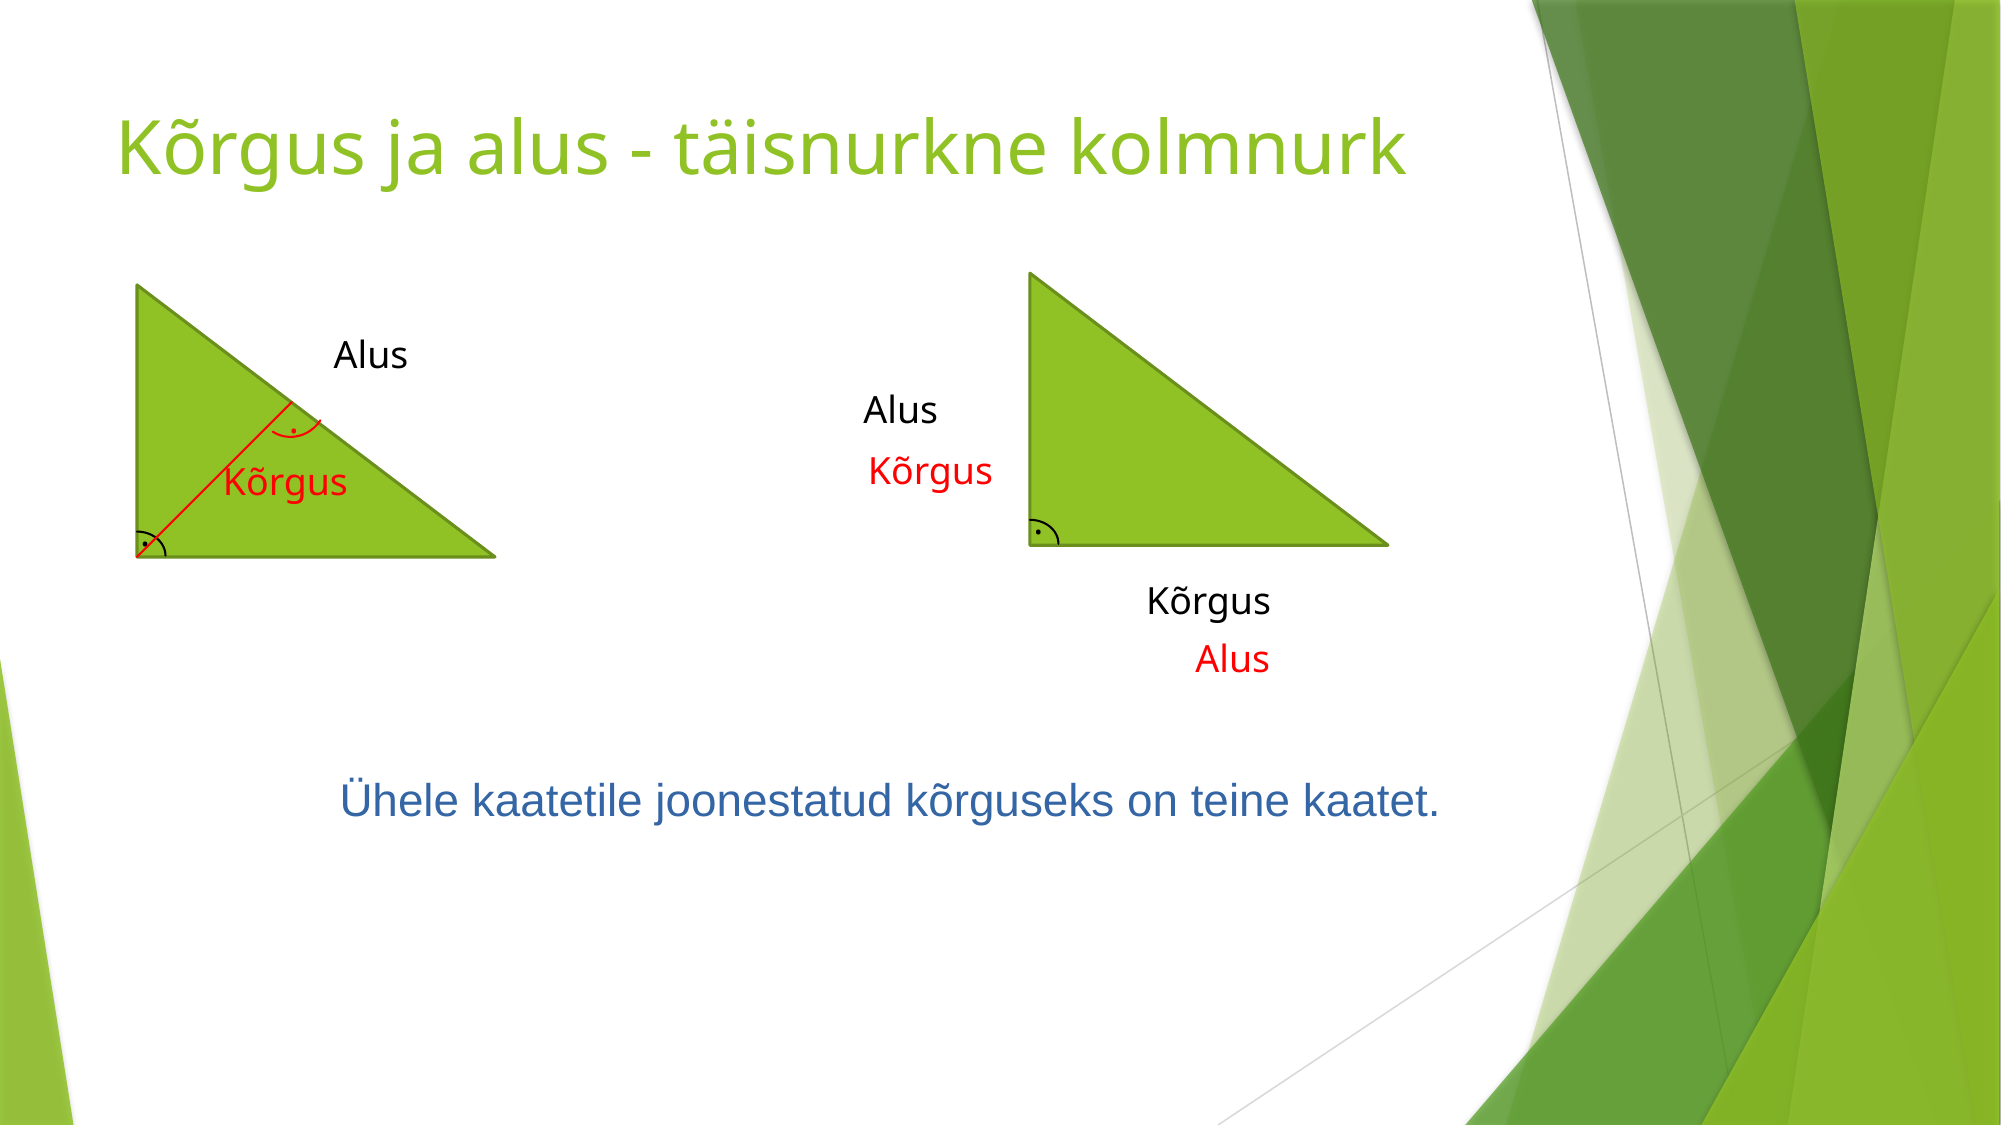

# Kõrgus ja alus - täisnurkne kolmnurk
Alus
Alus
.
Kõrgus
Kõrgus
.
.
Kõrgus
Alus
Ühele kaatetile joonestatud kõrguseks on teine kaatet.